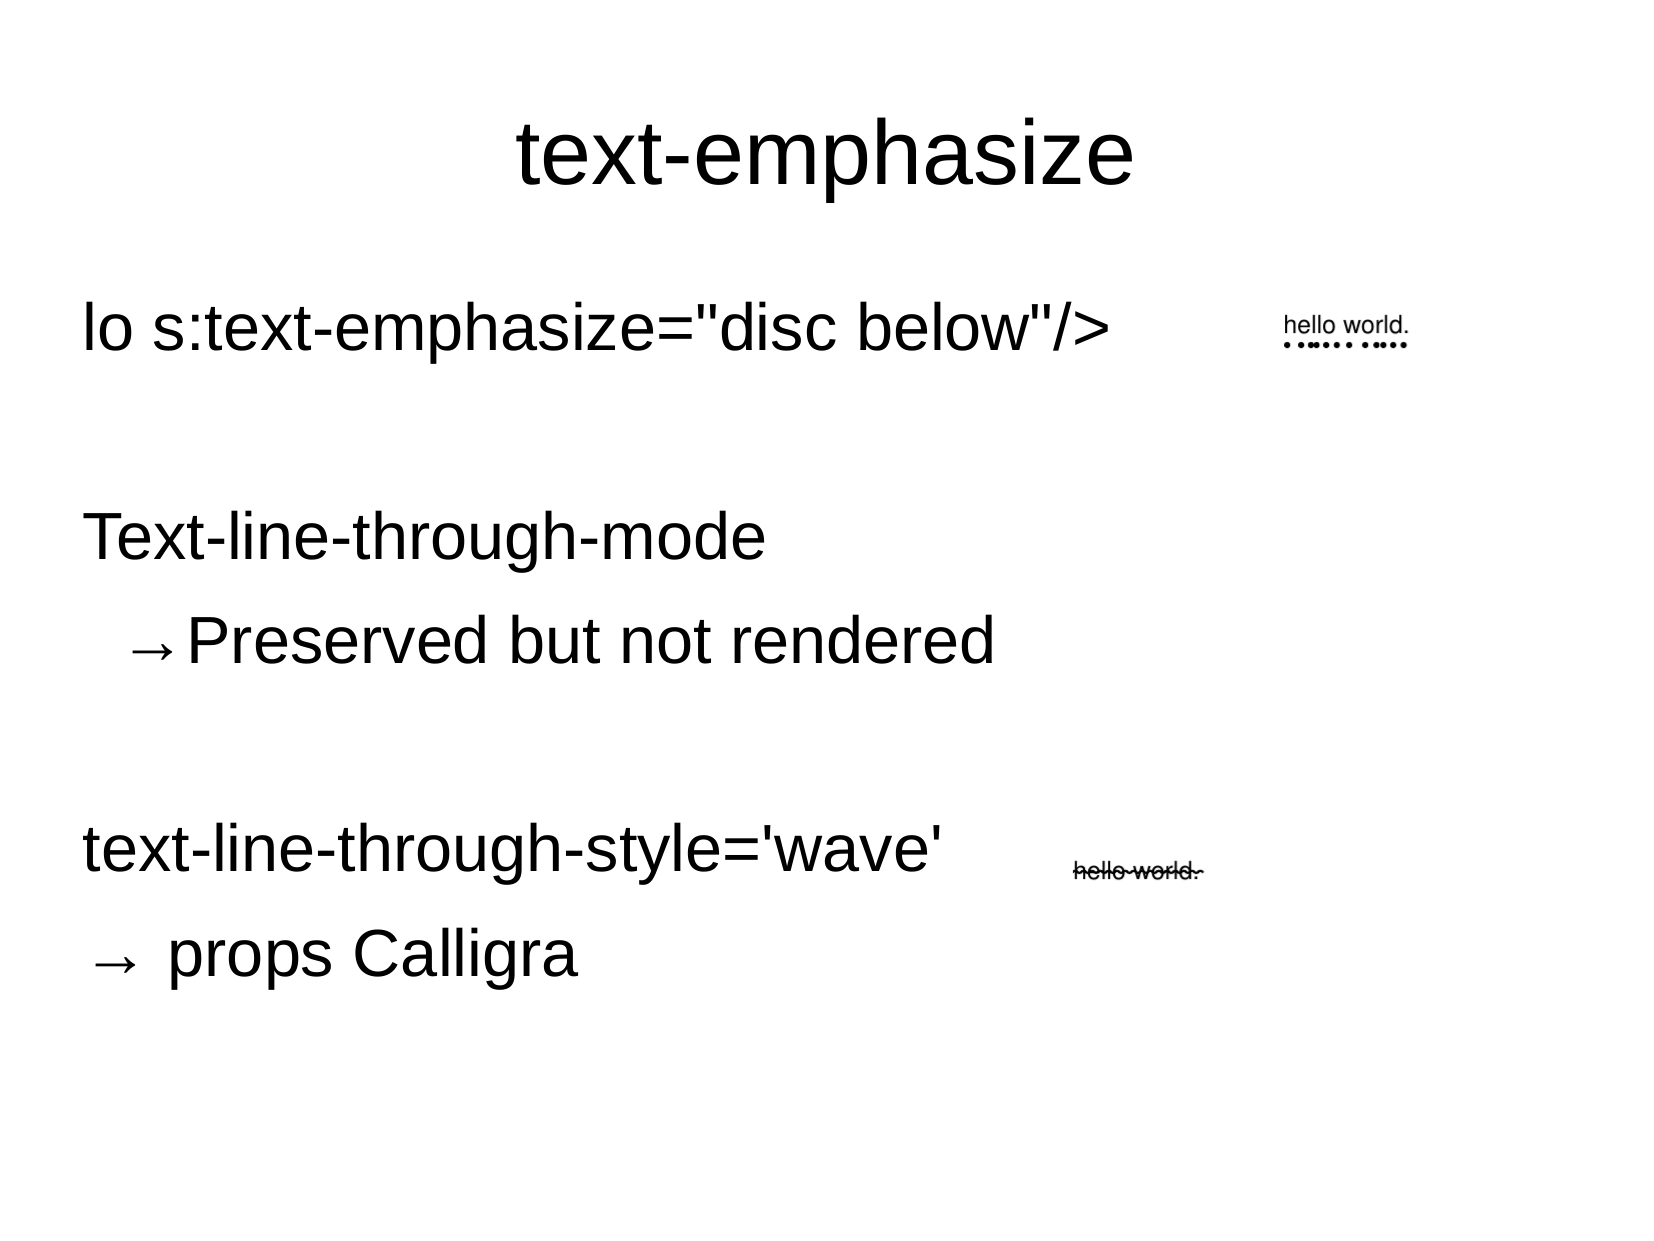

# text-emphasize
lo s:text-emphasize="disc below"/>
Text-line-through-mode
 →Preserved but not rendered
text-line-through-style='wave'
→ props Calligra